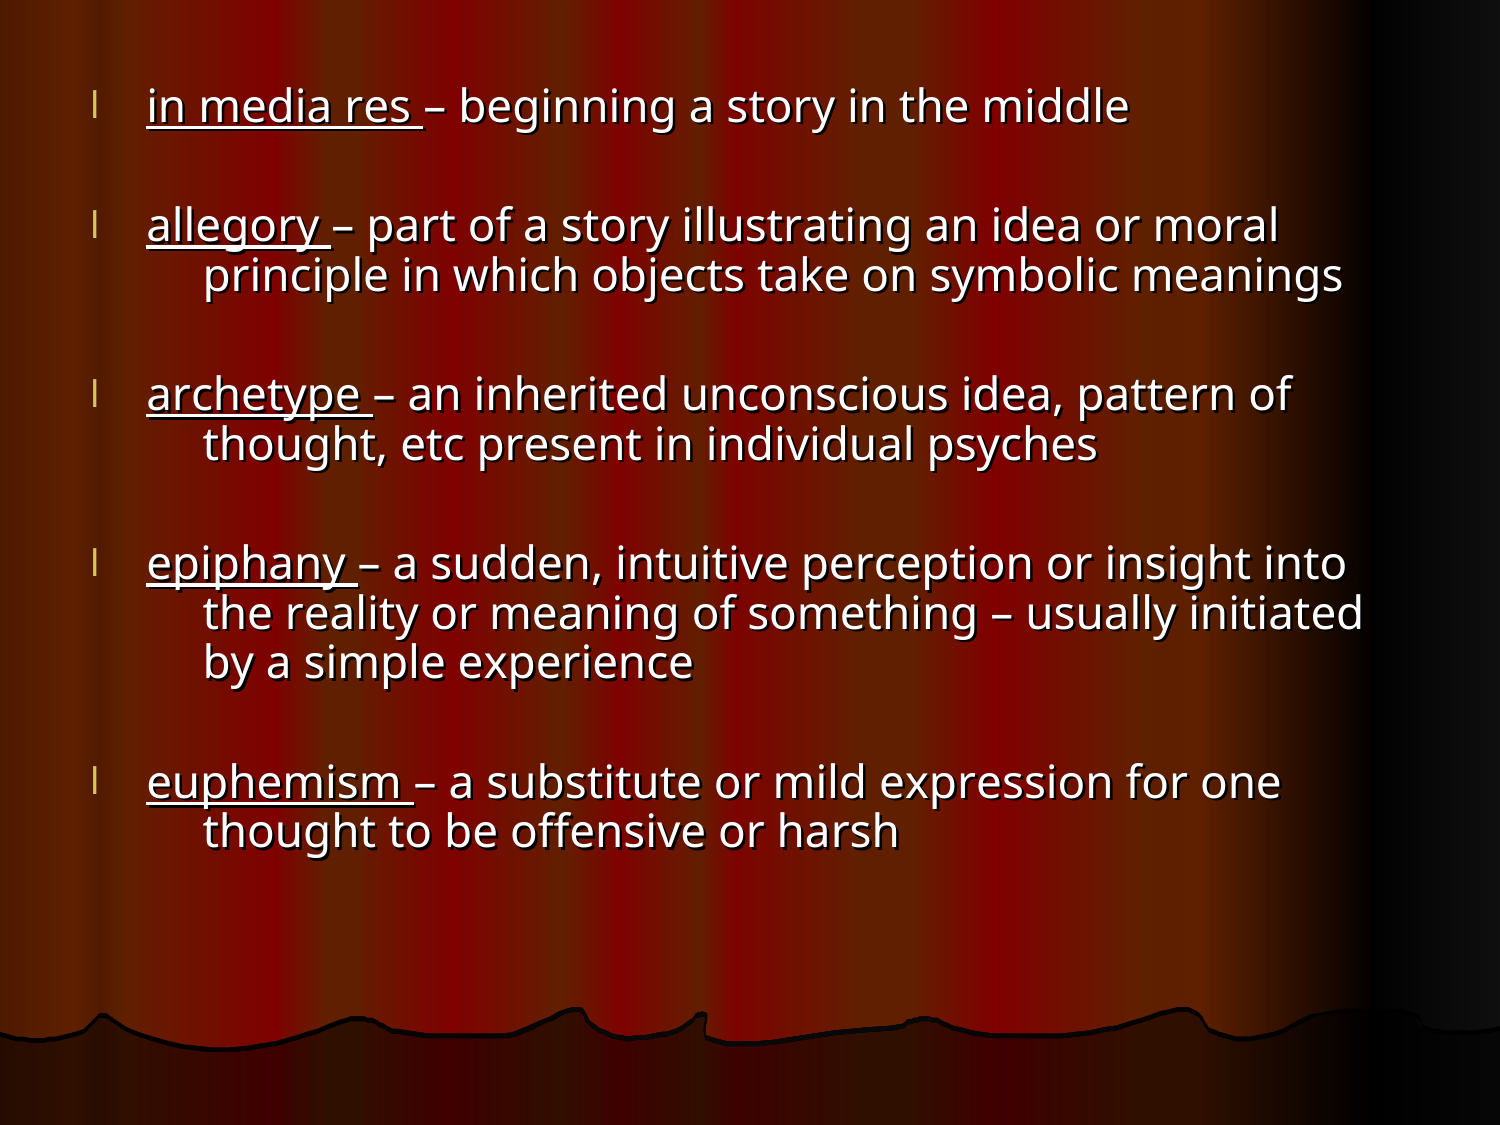

# in media res – beginning a story in the middle
allegory – part of a story illustrating an idea or moral principle in which objects take on symbolic meanings
archetype – an inherited unconscious idea, pattern of thought, etc present in individual psyches
epiphany – a sudden, intuitive perception or insight into the reality or meaning of something – usually initiated by a simple experience
euphemism – a substitute or mild expression for one thought to be offensive or harsh